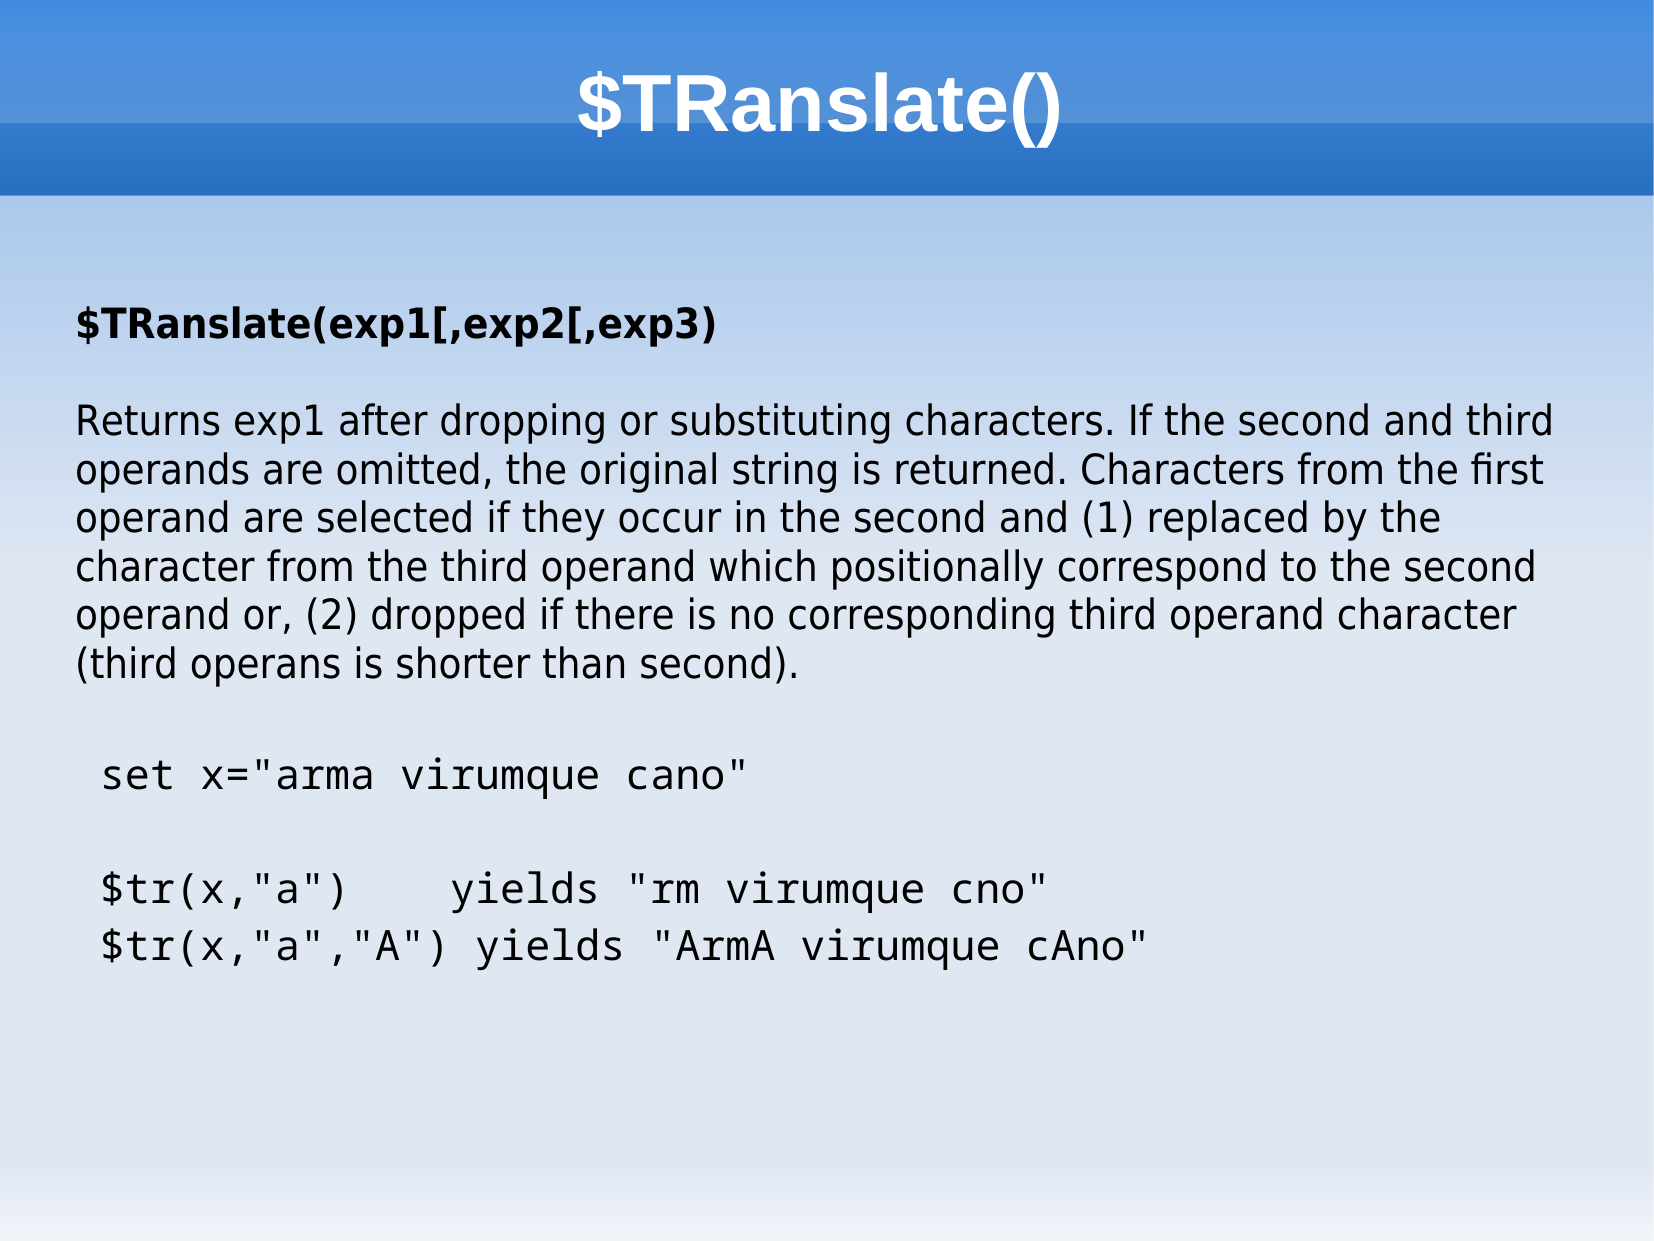

# $TRanslate()
$TRanslate(exp1[,exp2[,exp3)
Returns exp1 after dropping or substituting characters. If the second and third operands are omitted, the original string is returned. Characters from the first operand are selected if they occur in the second and (1) replaced by the character from the third operand which positionally correspond to the second operand or, (2) dropped if there is no corresponding third operand character (third operans is shorter than second).
 set x="arma virumque cano"
 $tr(x,"a")		yields "rm virumque cno"
 $tr(x,"a","A") yields "ArmA virumque cAno"